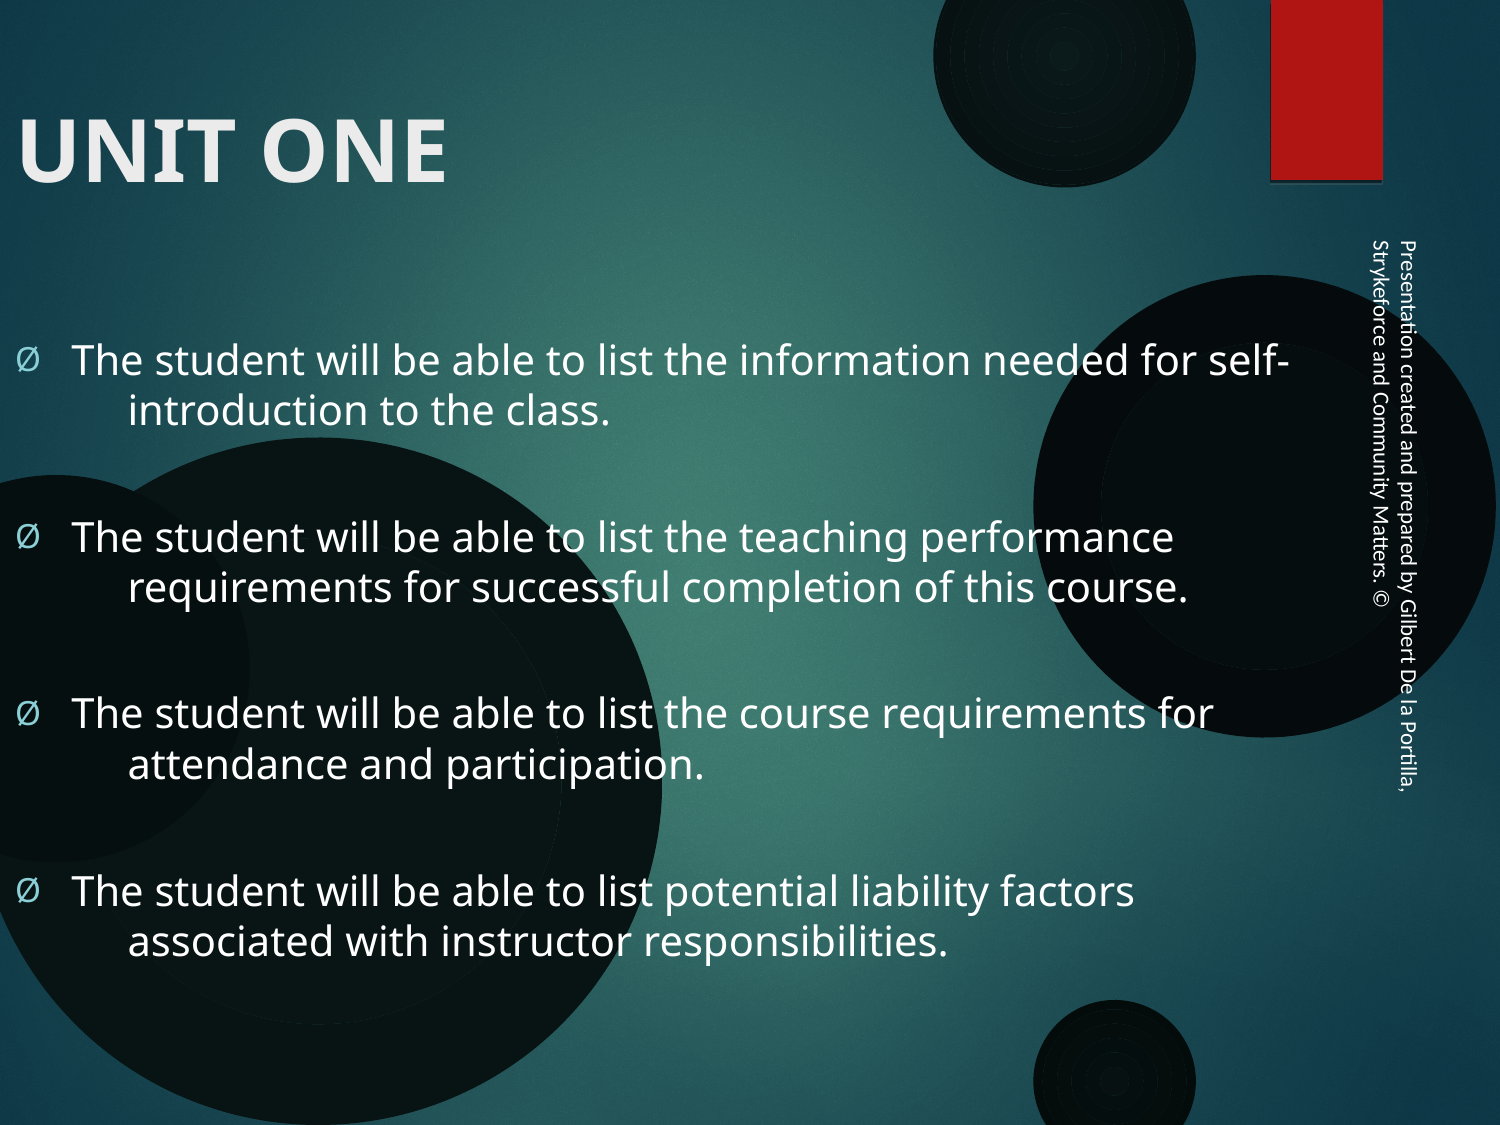

# UNIT ONE
The student will be able to list the information needed for self-introduction to the class.
The student will be able to list the teaching performance requirements for successful completion of this course.
The student will be able to list the course requirements for attendance and participation.
The student will be able to list potential liability factors associated with instructor responsibilities.
Presentation created and prepared by Gilbert De la Portilla, Strykeforce and Community Matters. ©